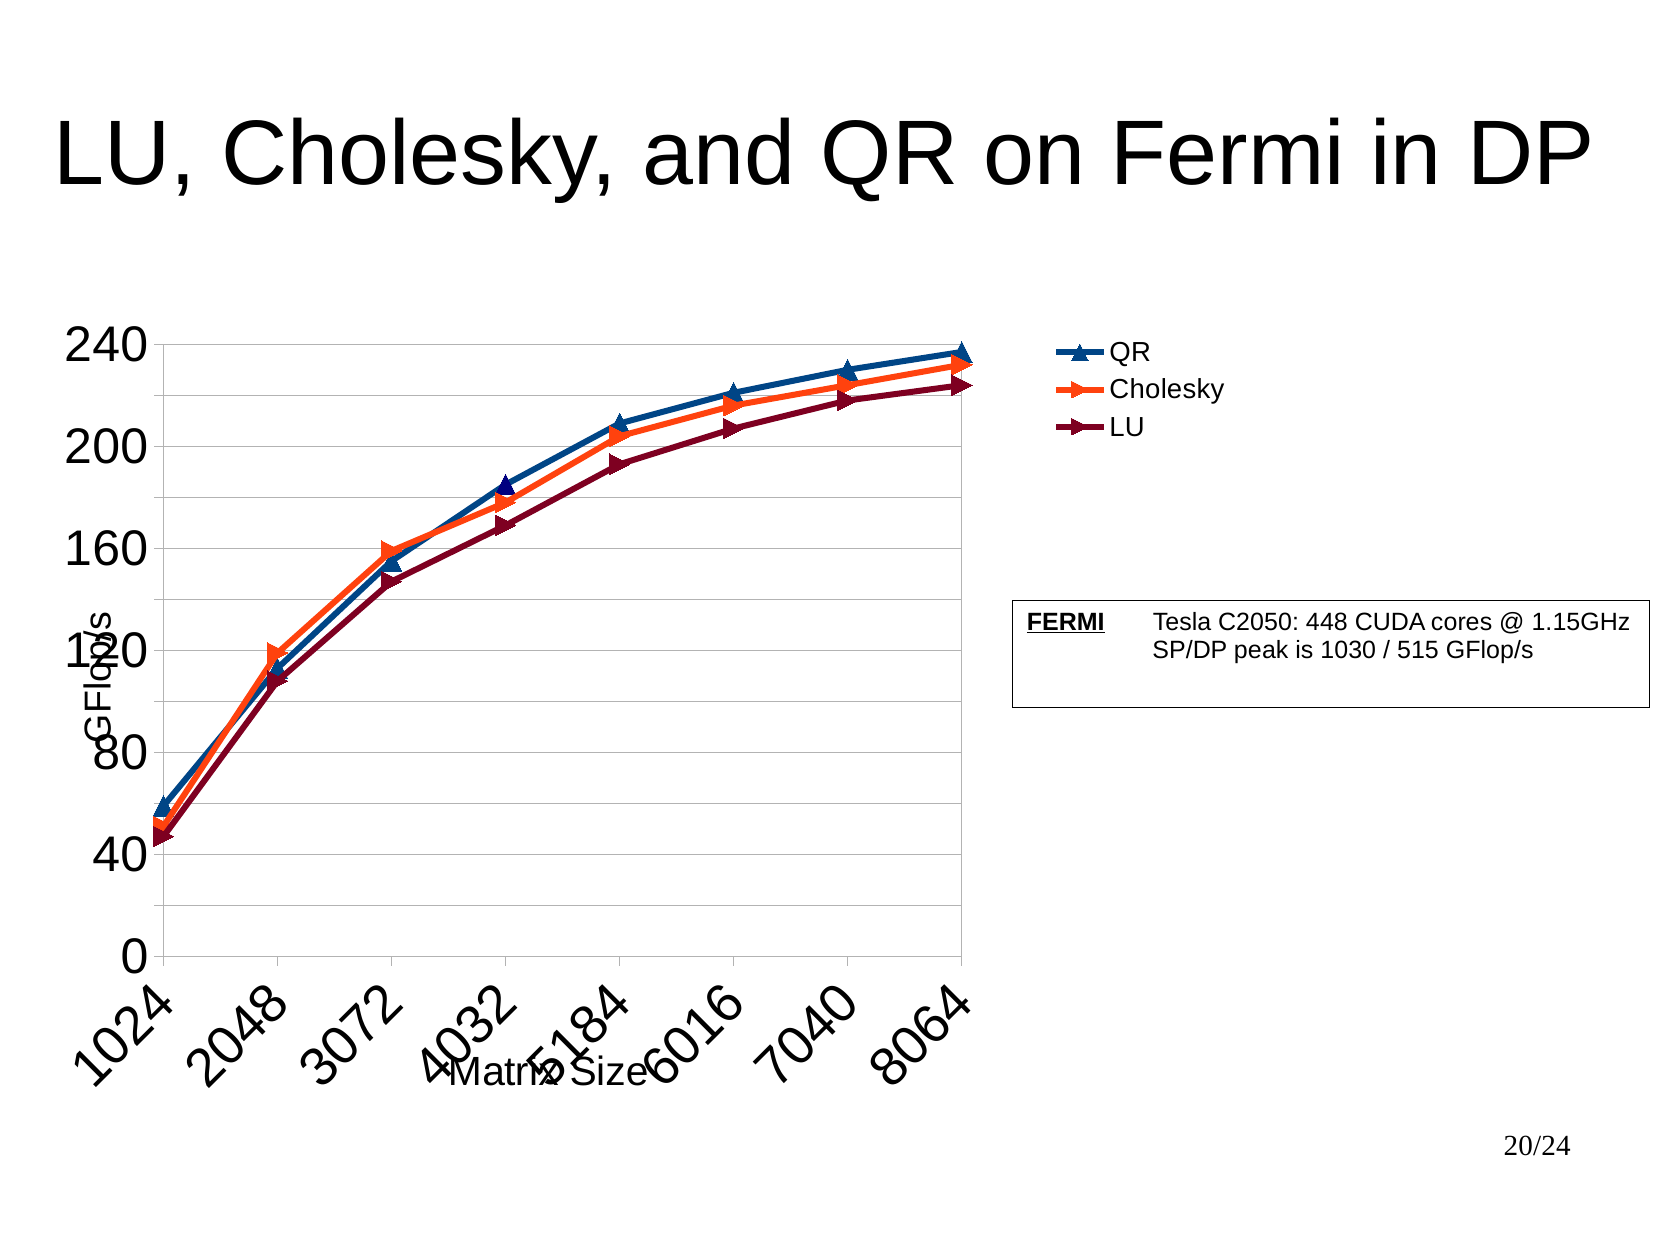

# LU, Cholesky, and QR on Fermi in DP
### Chart
| Category | QR | Cholesky | LU |
|---|---|---|---|
| 1024 | 59.0 | 51.0 | 47.0 |
| 2048 | 113.0 | 119.0 | 108.0 |
| 3072 | 155.0 | 159.0 | 147.0 |
| 4032 | 185.0 | 178.0 | 169.0 |
| 5184 | 209.0 | 204.0 | 193.0 |
| 6016 | 221.0 | 216.0 | 207.0 |
| 7040 | 230.0 | 224.0 | 218.0 |
| 8064 | 237.0 | 232.0 | 224.0 |FERMI Tesla C2050: 448 CUDA cores @ 1.15GHz
 SP/DP peak is 1030 / 515 GFlop/s
20